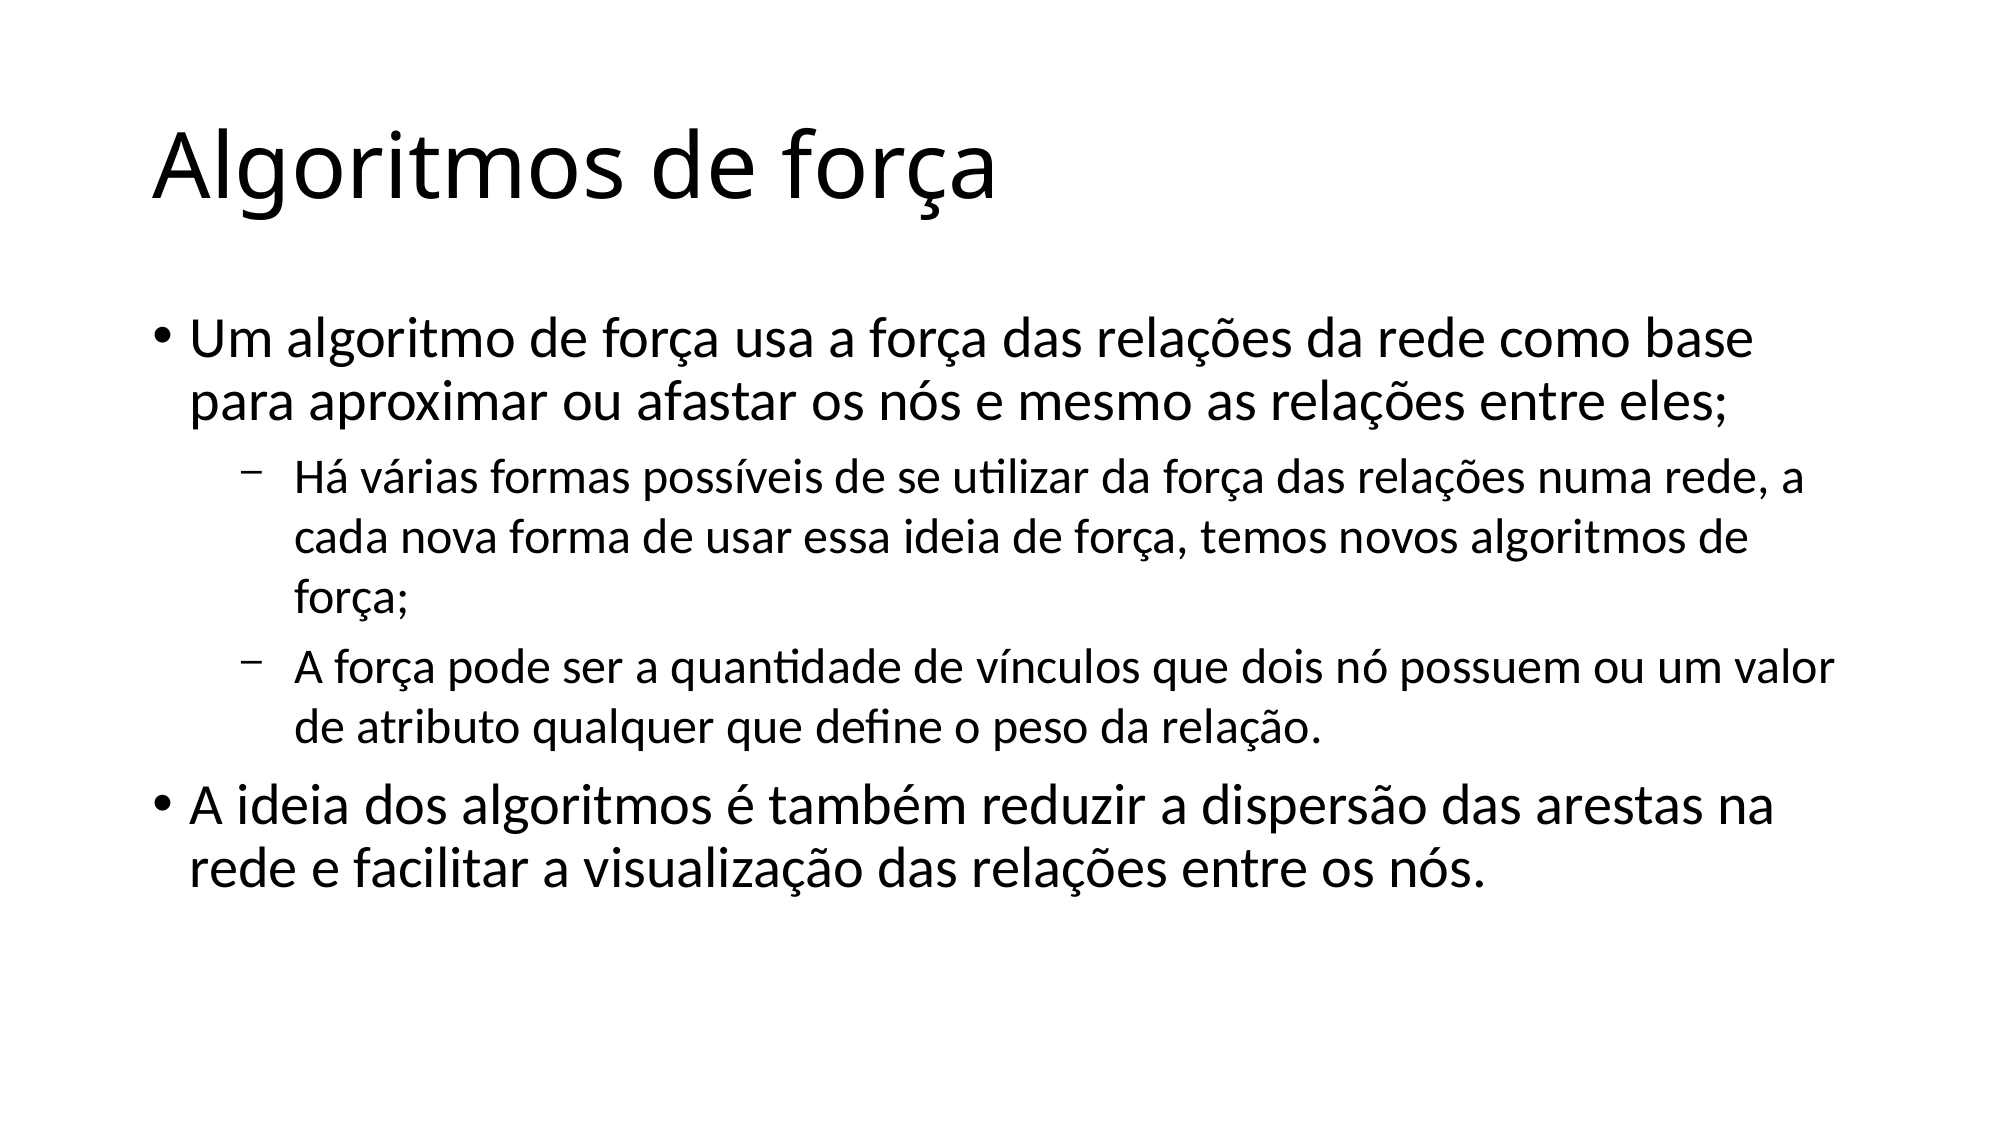

# Algoritmos de força
Um algoritmo de força usa a força das relações da rede como base para aproximar ou afastar os nós e mesmo as relações entre eles;
Há várias formas possíveis de se utilizar da força das relações numa rede, a cada nova forma de usar essa ideia de força, temos novos algoritmos de força;
A força pode ser a quantidade de vínculos que dois nó possuem ou um valor de atributo qualquer que define o peso da relação.
A ideia dos algoritmos é também reduzir a dispersão das arestas na rede e facilitar a visualização das relações entre os nós.